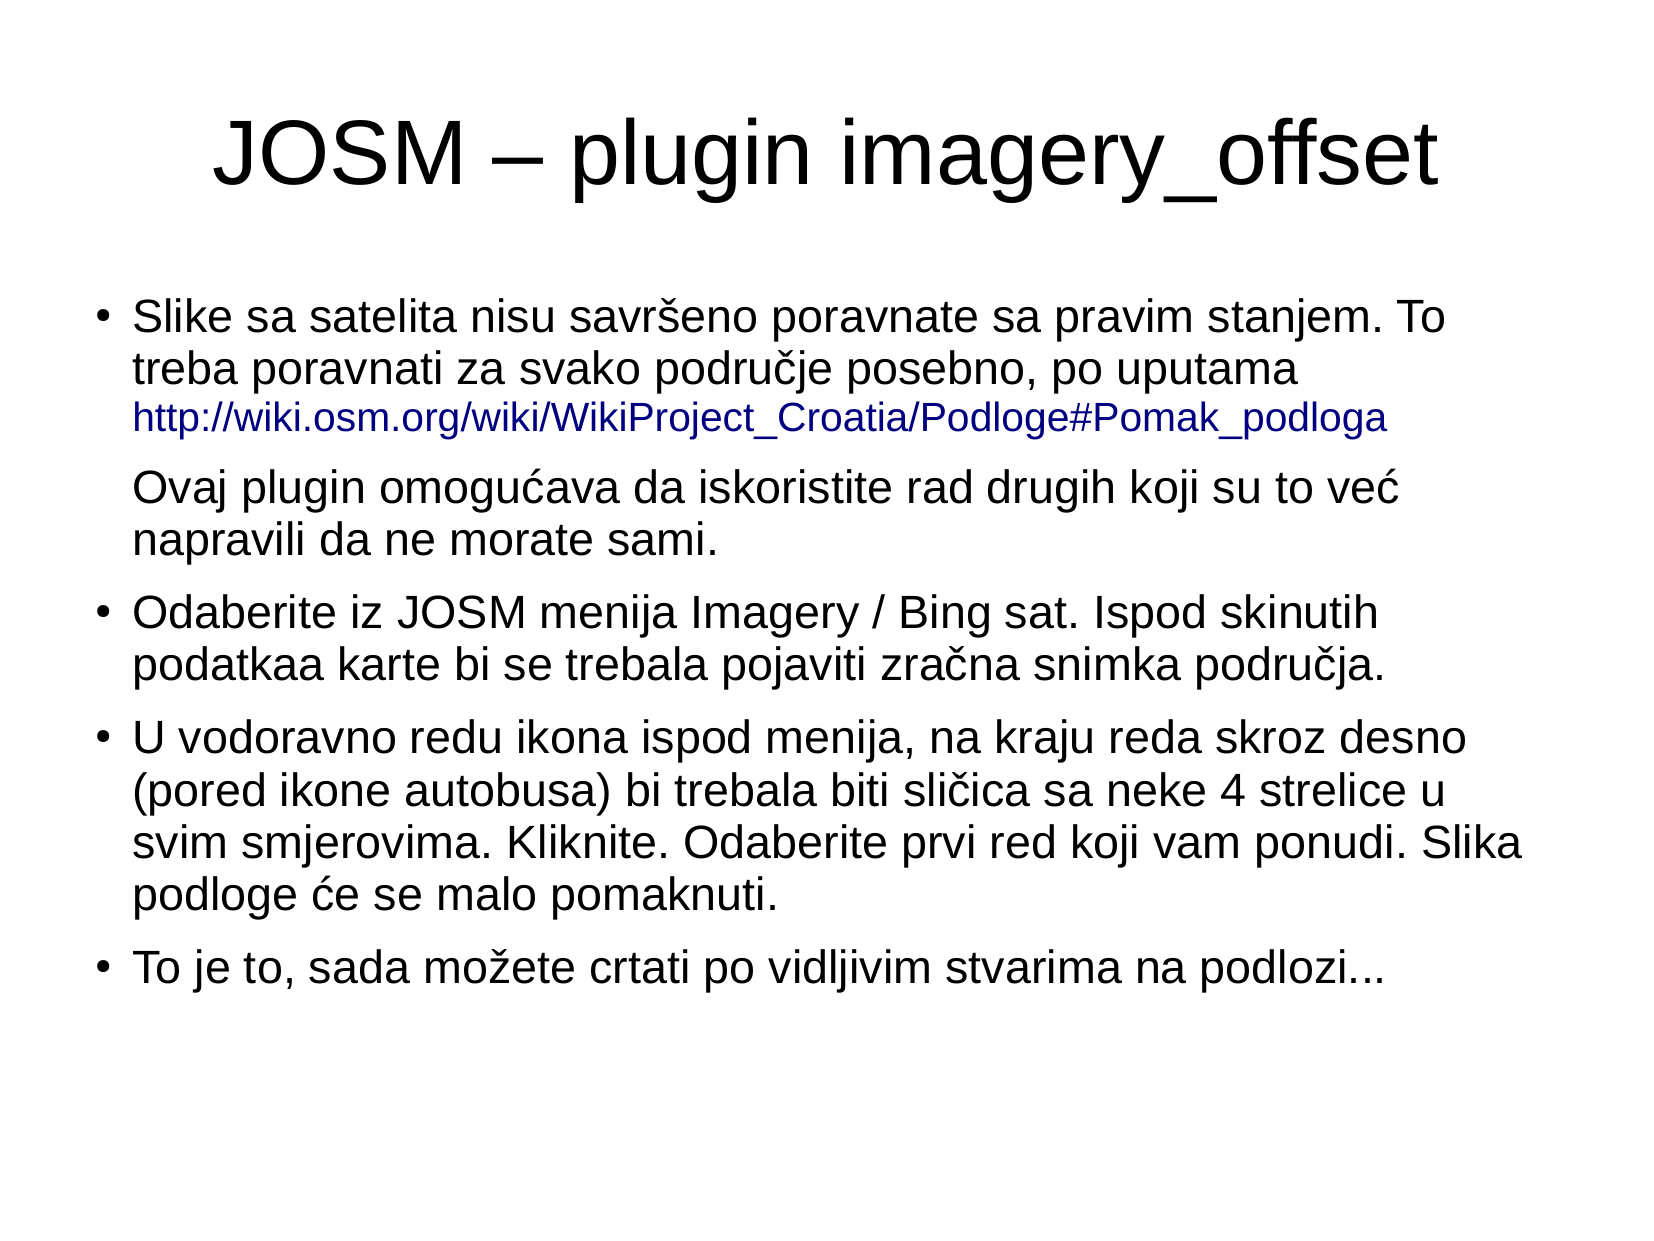

# JOSM – plugin imagery_offset
Slike sa satelita nisu savršeno poravnate sa pravim stanjem. To treba poravnati za svako područje posebno, po uputama http://wiki.osm.org/wiki/WikiProject_Croatia/Podloge#Pomak_podloga
Ovaj plugin omogućava da iskoristite rad drugih koji su to već napravili da ne morate sami.
Odaberite iz JOSM menija Imagery / Bing sat. Ispod skinutih podatkaa karte bi se trebala pojaviti zračna snimka područja.
U vodoravno redu ikona ispod menija, na kraju reda skroz desno (pored ikone autobusa) bi trebala biti sličica sa neke 4 strelice u svim smjerovima. Kliknite. Odaberite prvi red koji vam ponudi. Slika podloge će se malo pomaknuti.
To je to, sada možete crtati po vidljivim stvarima na podlozi...